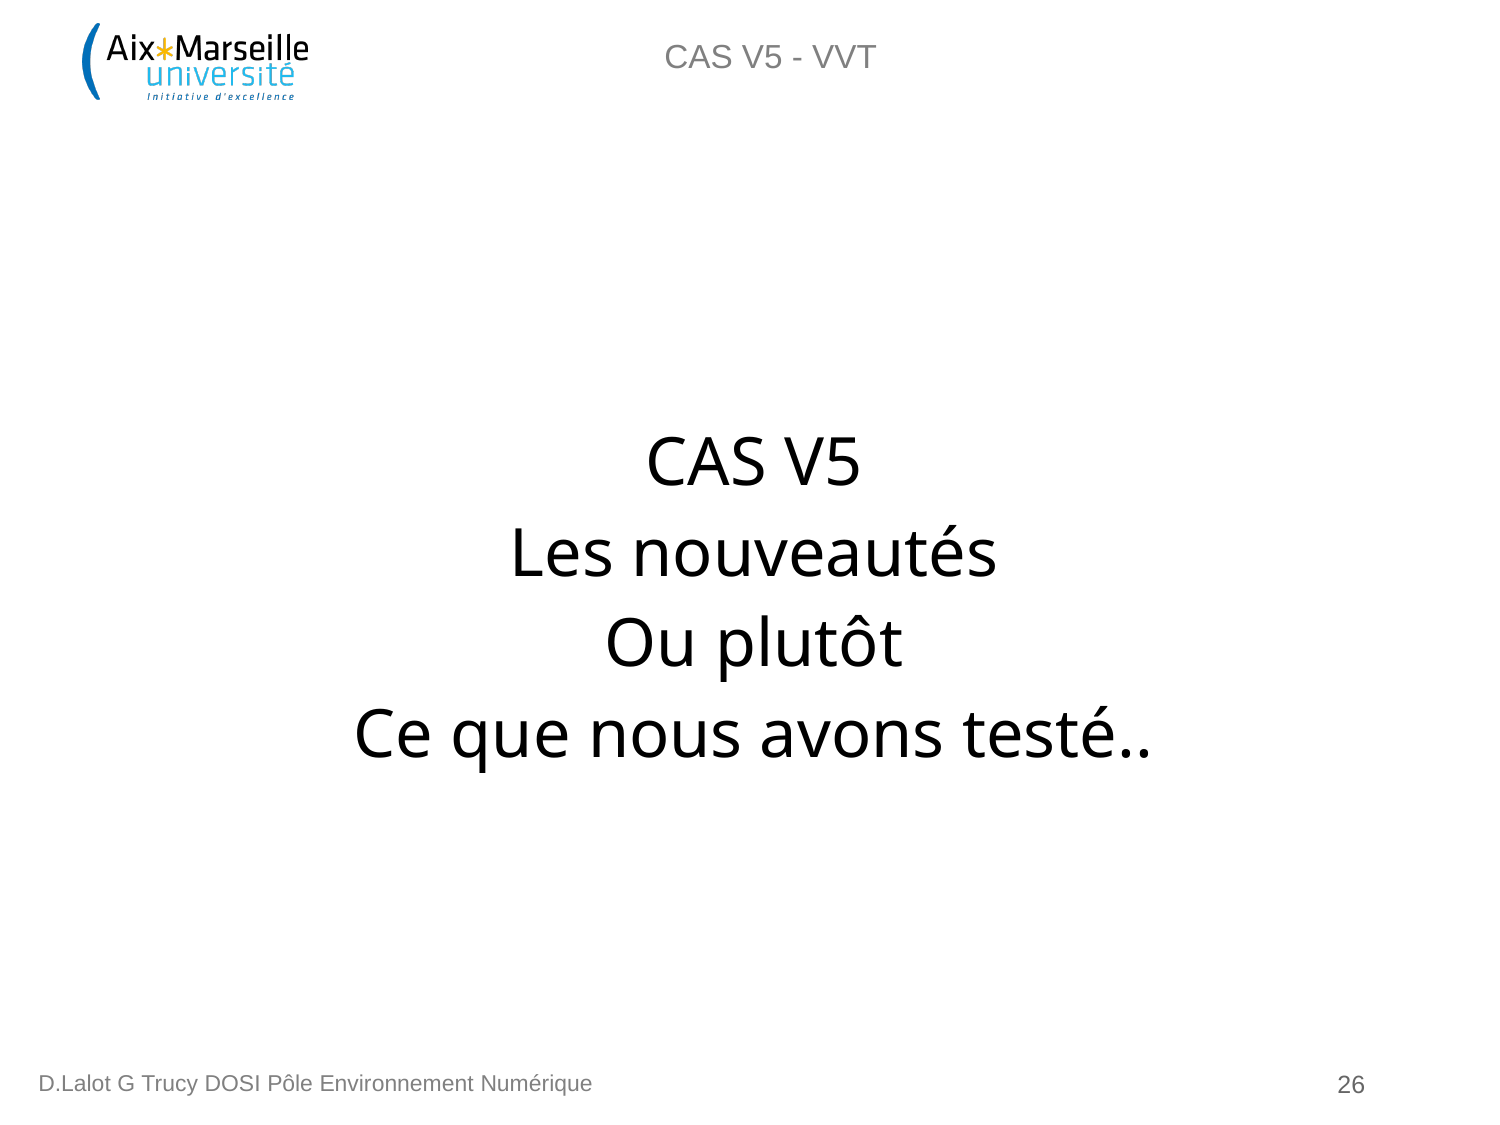

# CAS V5
Les nouveautés
Ou plutôt
Ce que nous avons testé..